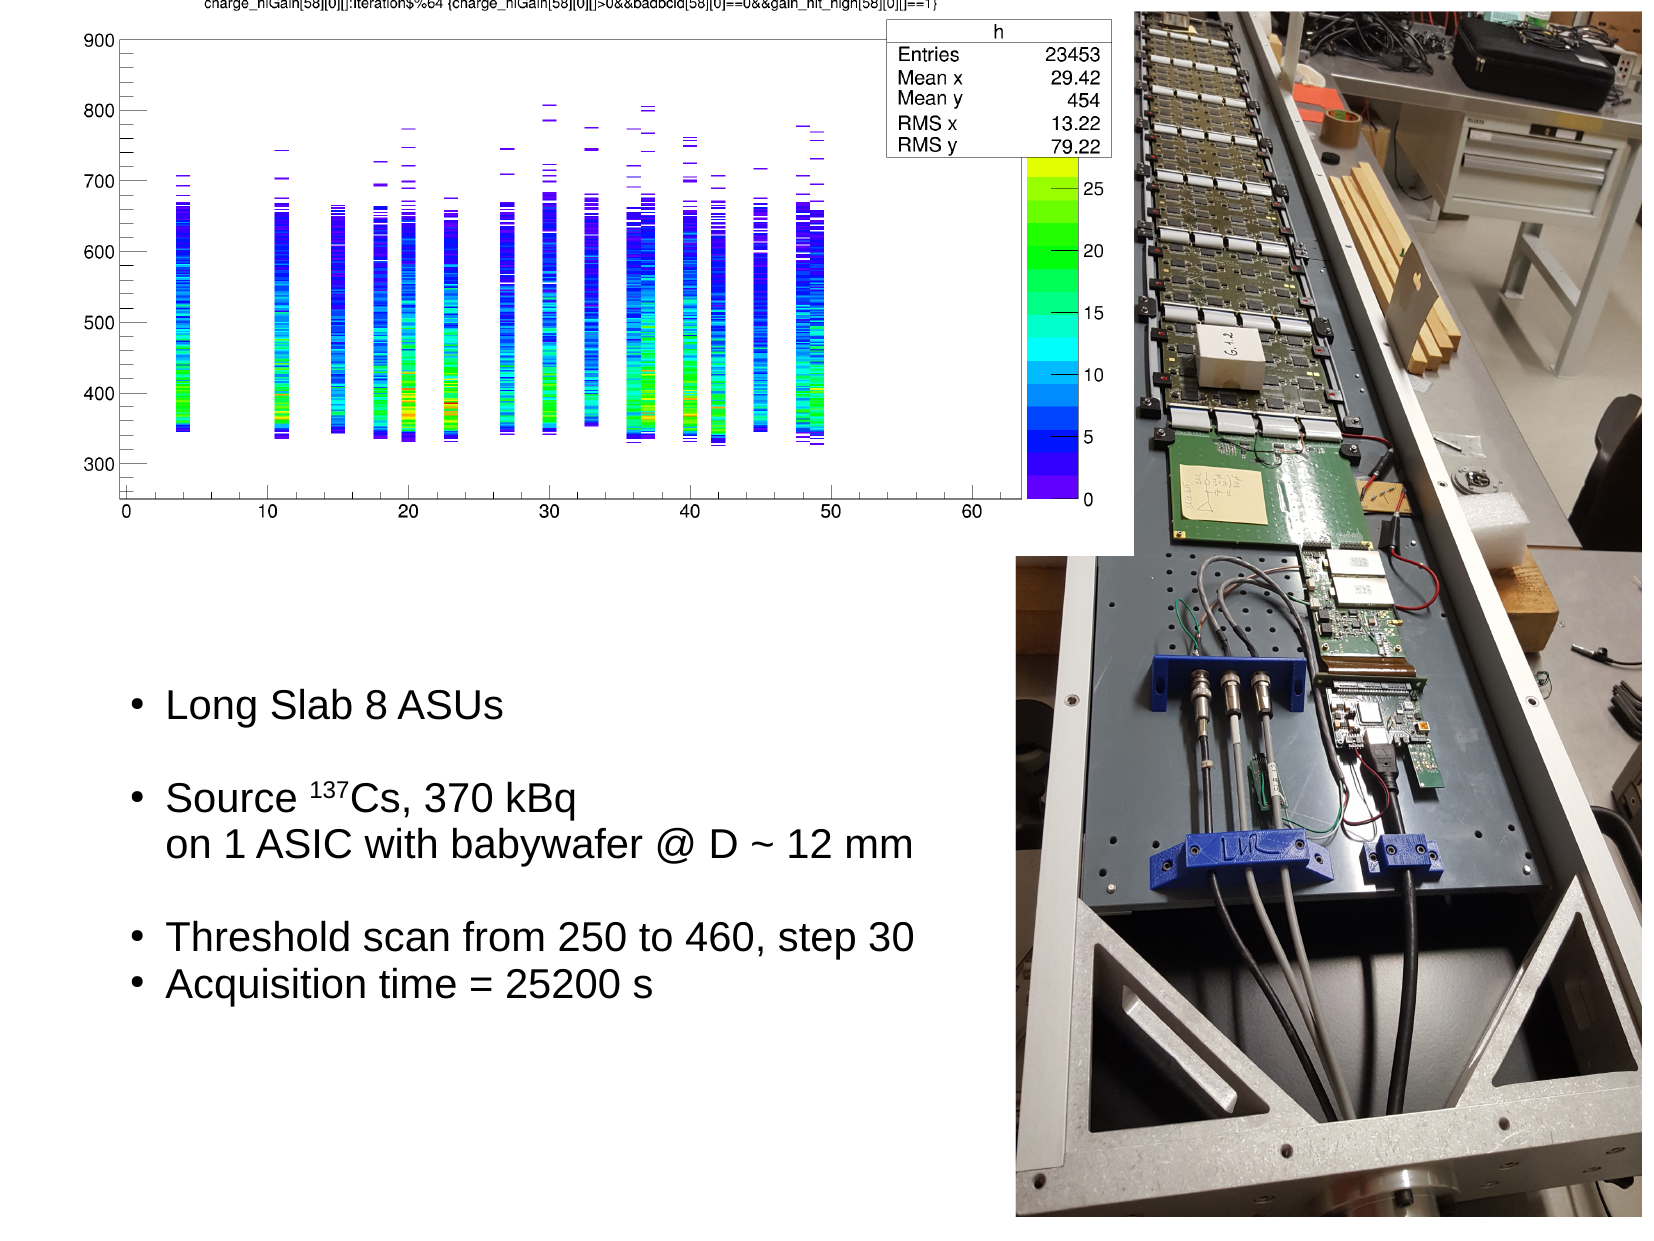

# Long Slab 8 ASUs
Source 137Cs, 370 kBq
on 1 ASIC with babywafer @ D ~ 12 mm
Threshold scan from 250 to 460, step 30
Acquisition time = 25200 s